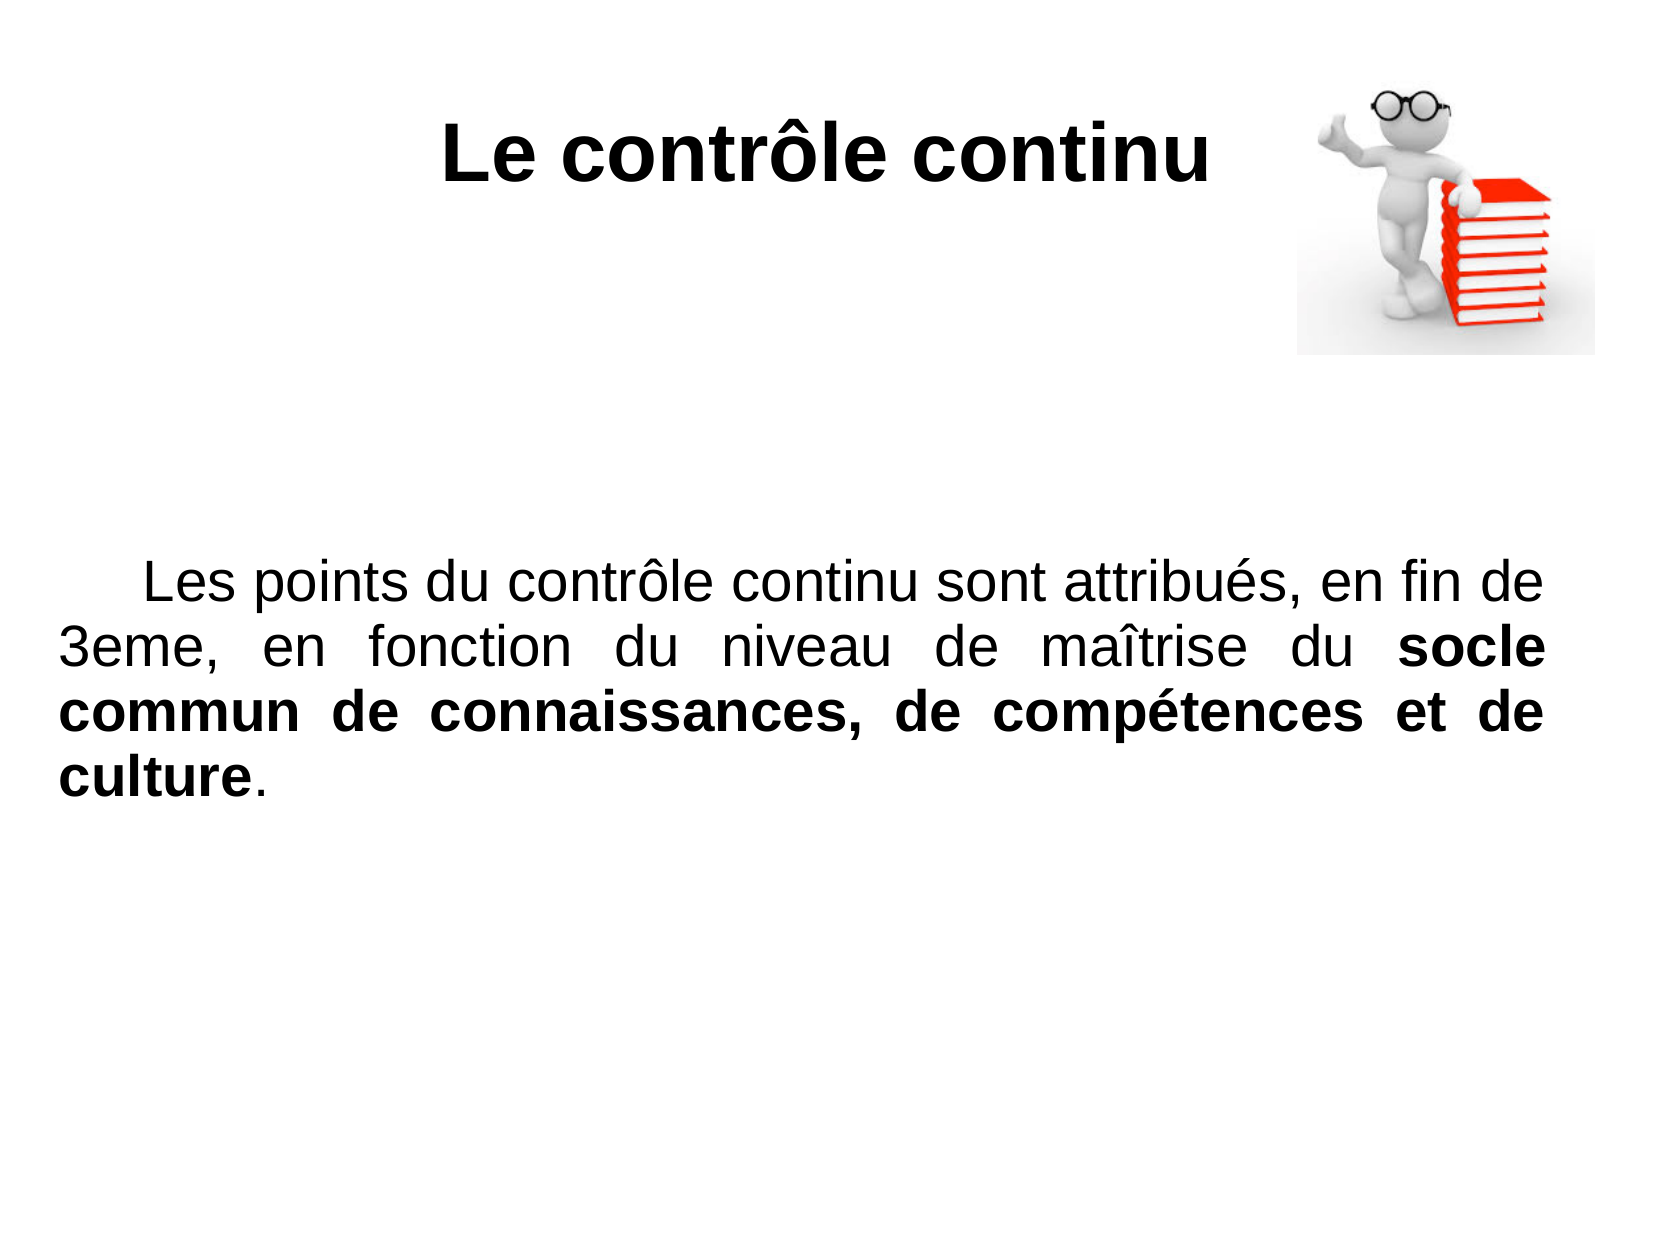

# Le contrôle continu
 Les points du contrôle continu sont attribués, en fin de 3eme, en fonction du niveau de maîtrise du socle commun de connaissances, de compétences et de culture.